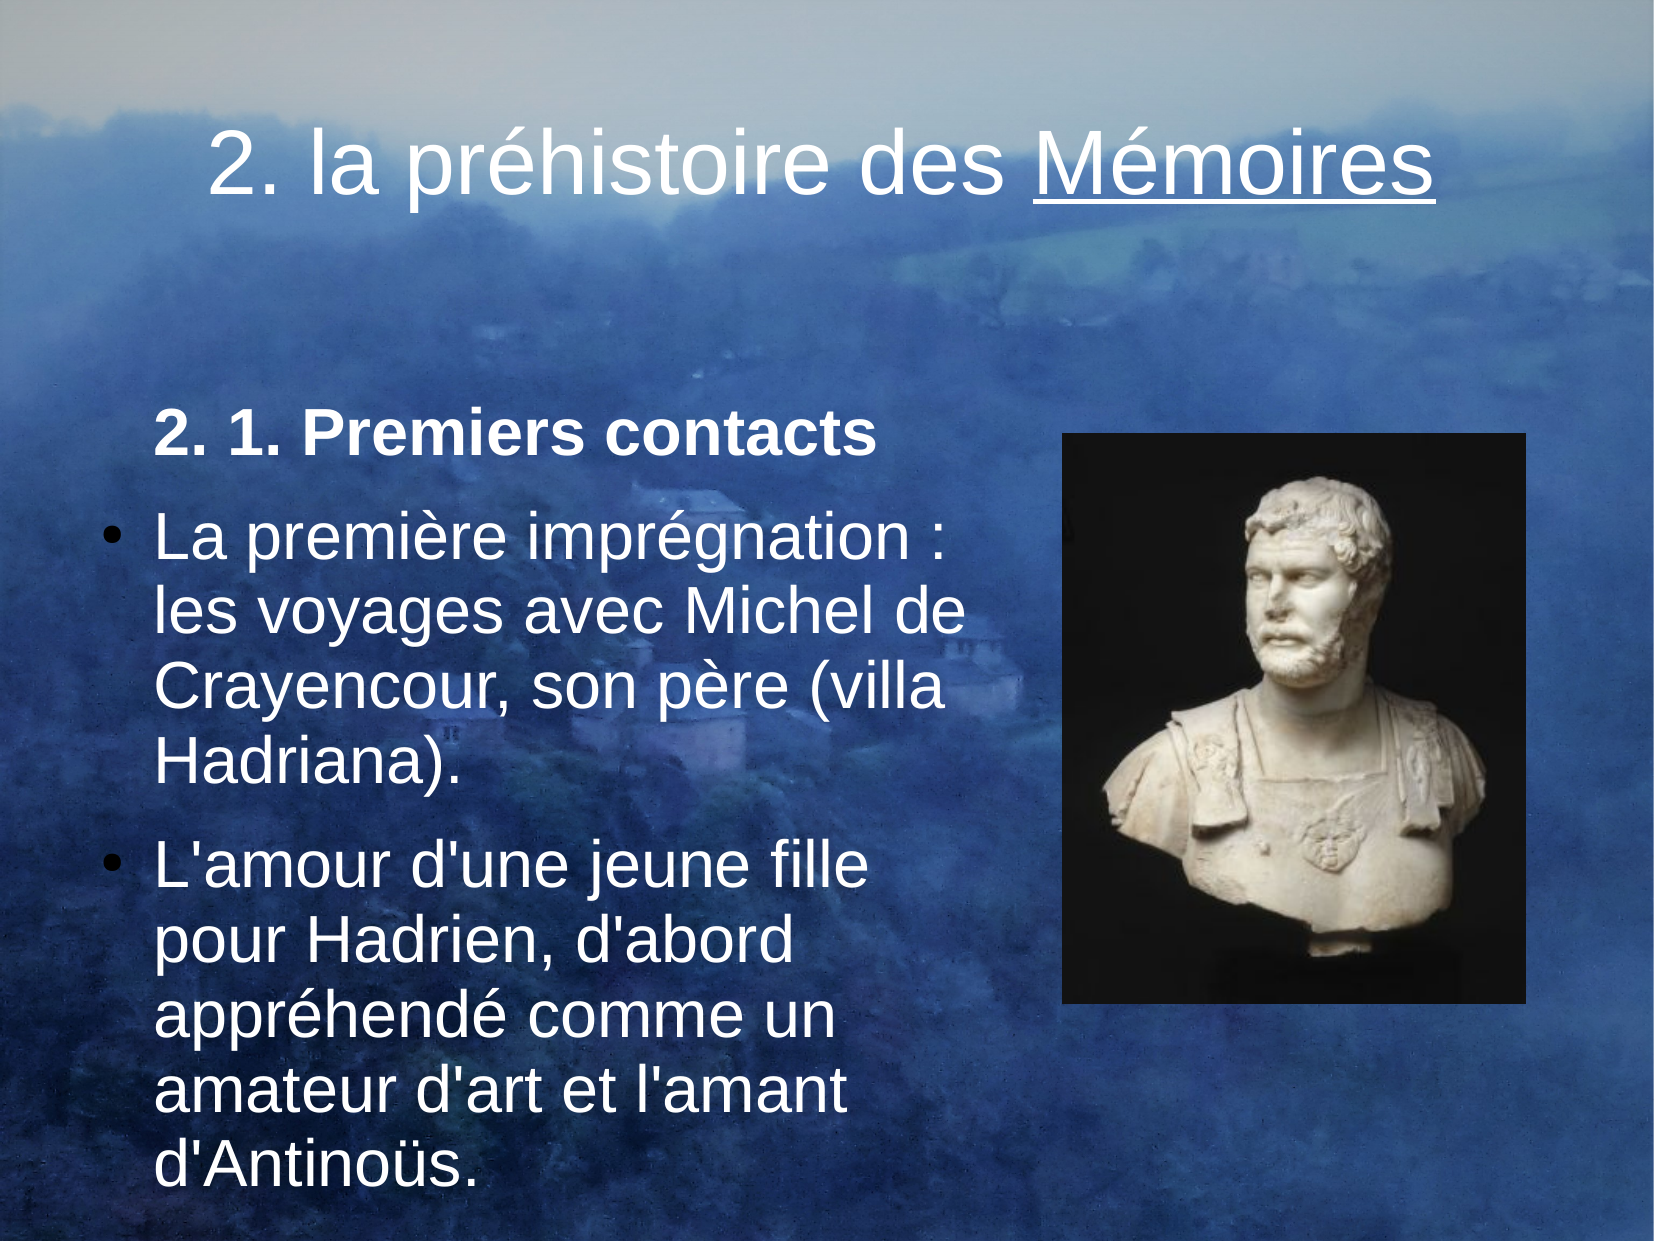

# 2. la préhistoire des Mémoires
2. 1. Premiers contacts
La première imprégnation : les voyages avec Michel de Crayencour, son père (villa Hadriana).
L'amour d'une jeune fille pour Hadrien, d'abord appréhendé comme un amateur d'art et l'amant d'Antinoüs.